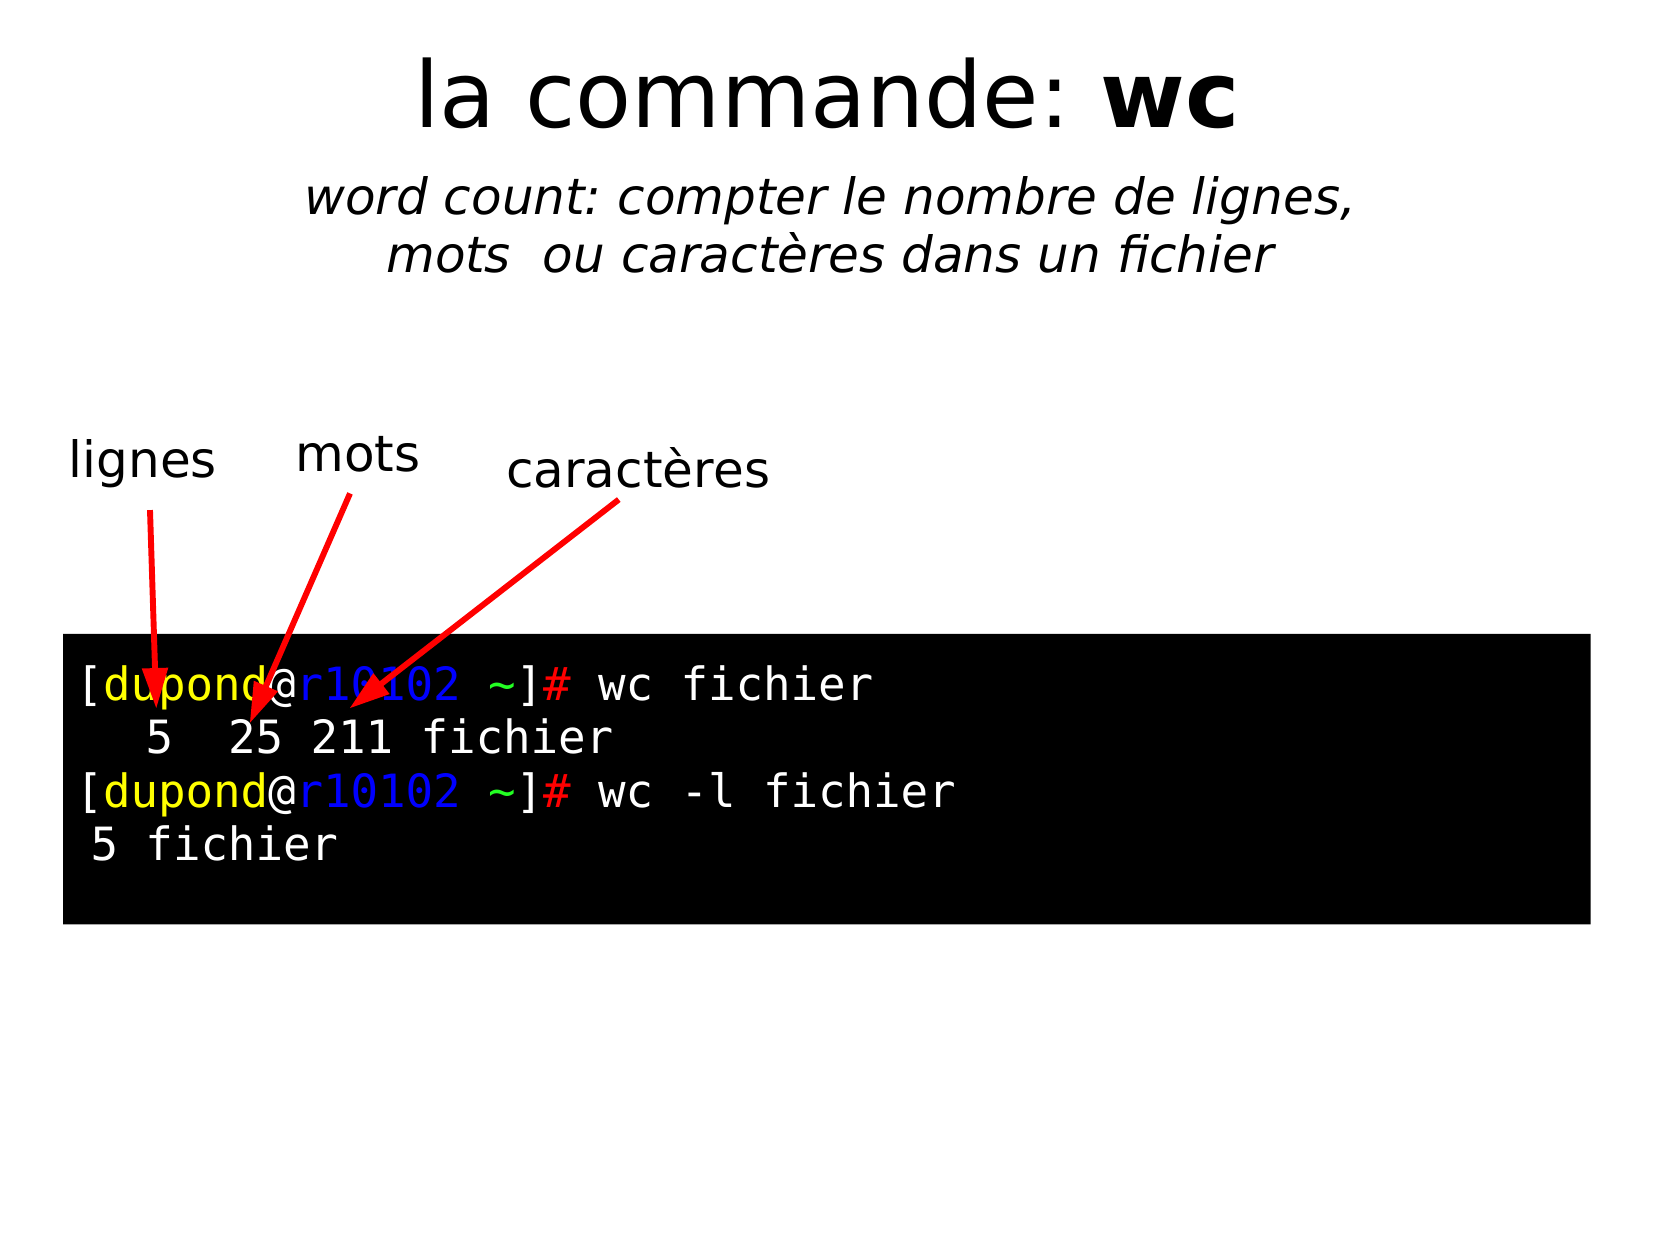

# la commande: wc
word count: compter le nombre de lignes,
mots ou caractères dans un fichier
mots
lignes
caractères
 [dupond@r10102 ~]# wc fichier
 5 25 211 fichier
 [dupond@r10102 ~]# wc -l fichier
 5 fichier